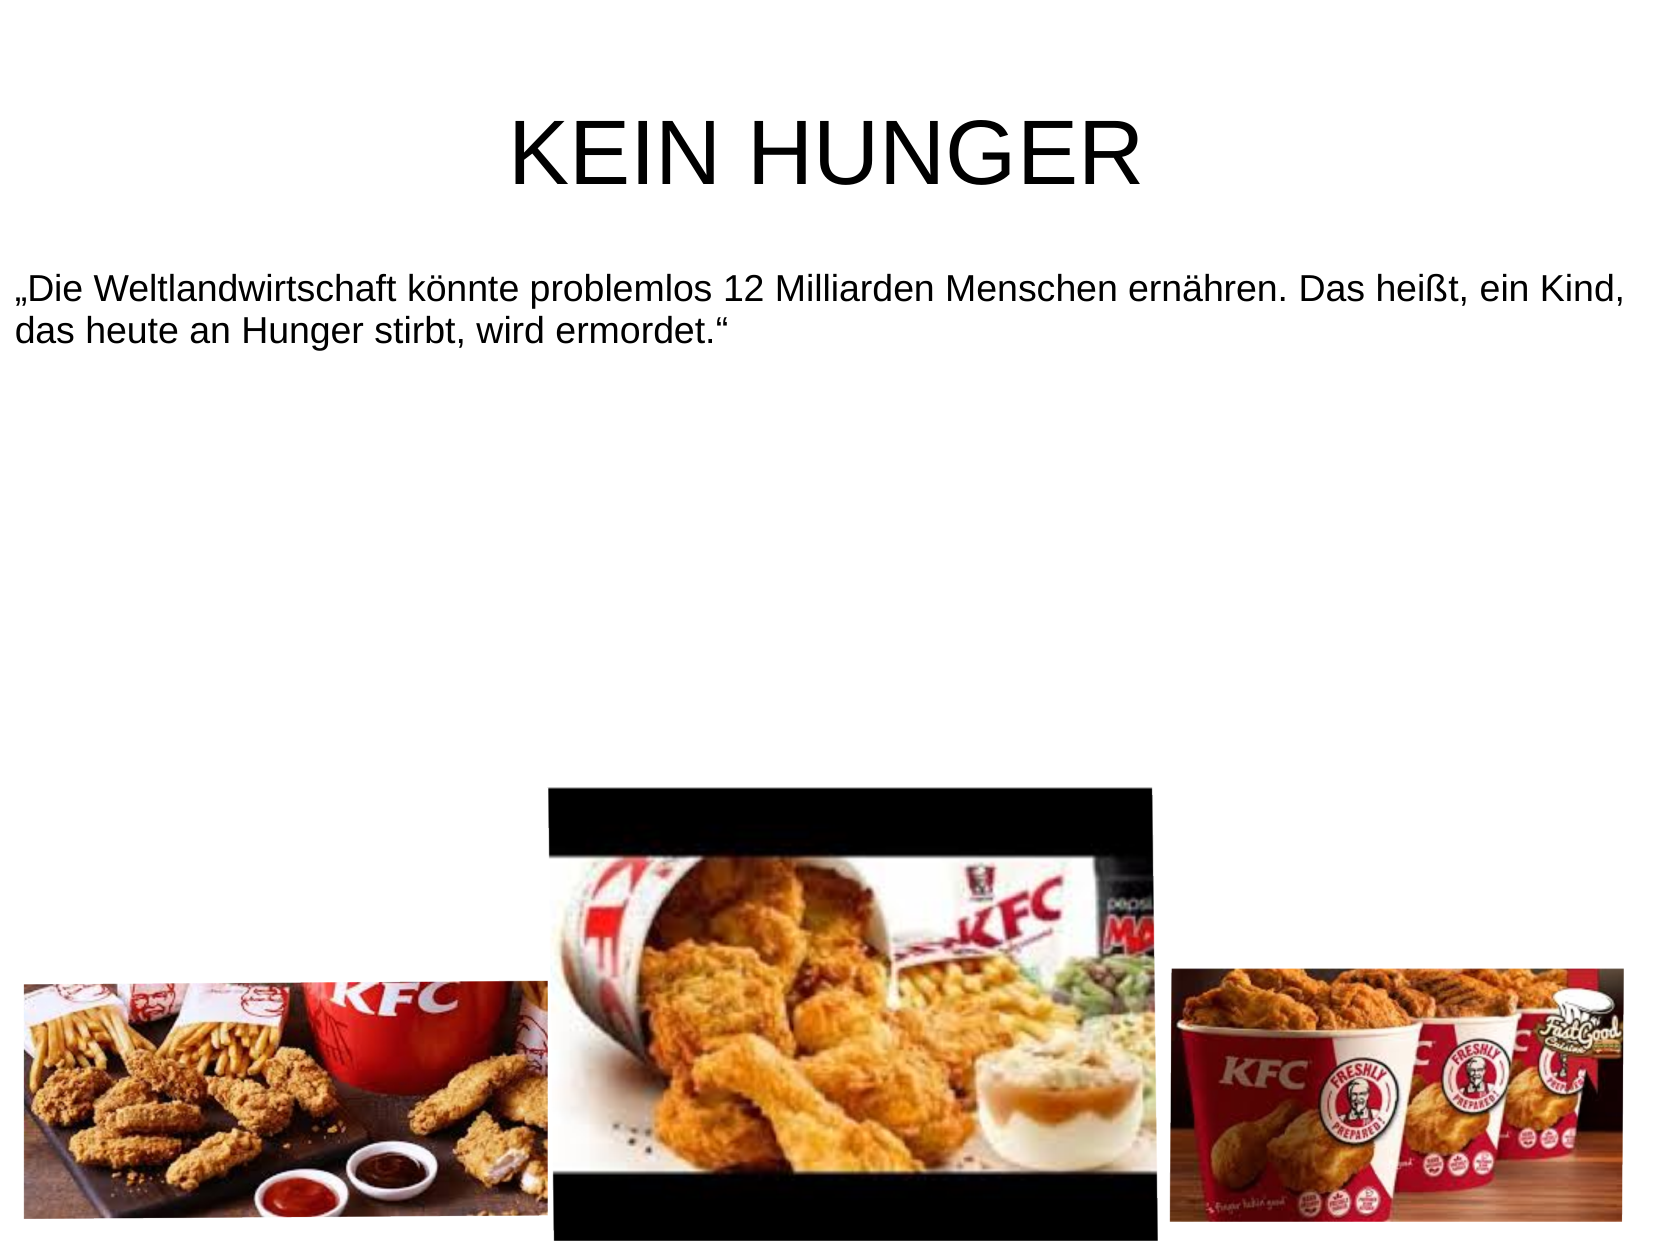

# KEIN HUNGER
„Die Weltlandwirtschaft könnte problemlos 12 Milliarden Menschen ernähren. Das heißt, ein Kind, das heute an Hunger stirbt, wird ermordet.“